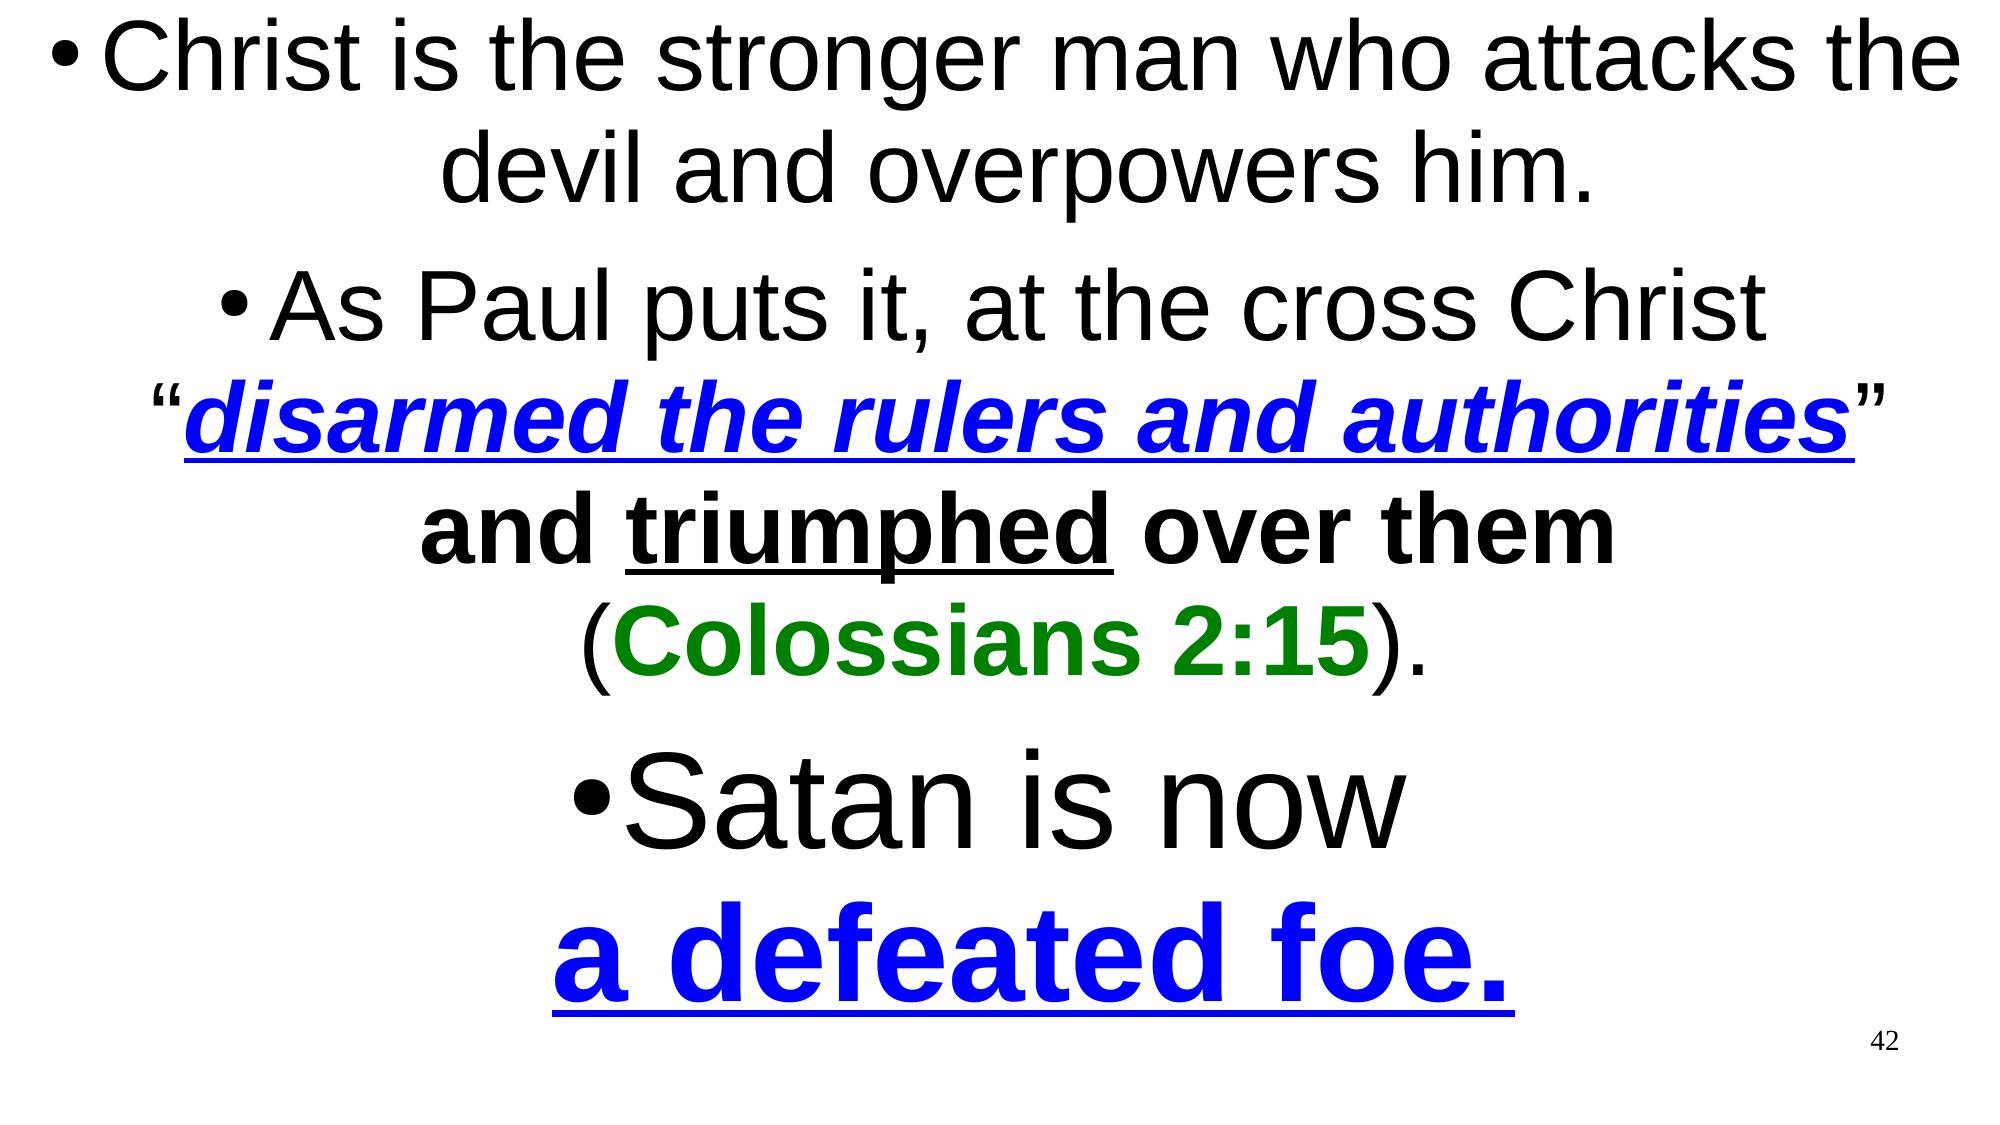

# Christ is the stronger man who attacks the devil and overpowers him.
As Paul puts it, at the cross Christ
“disarmed the rulers and authorities”
and triumphed over them
(Colossians 2:15).
Satan is now
a defeated foe.
42